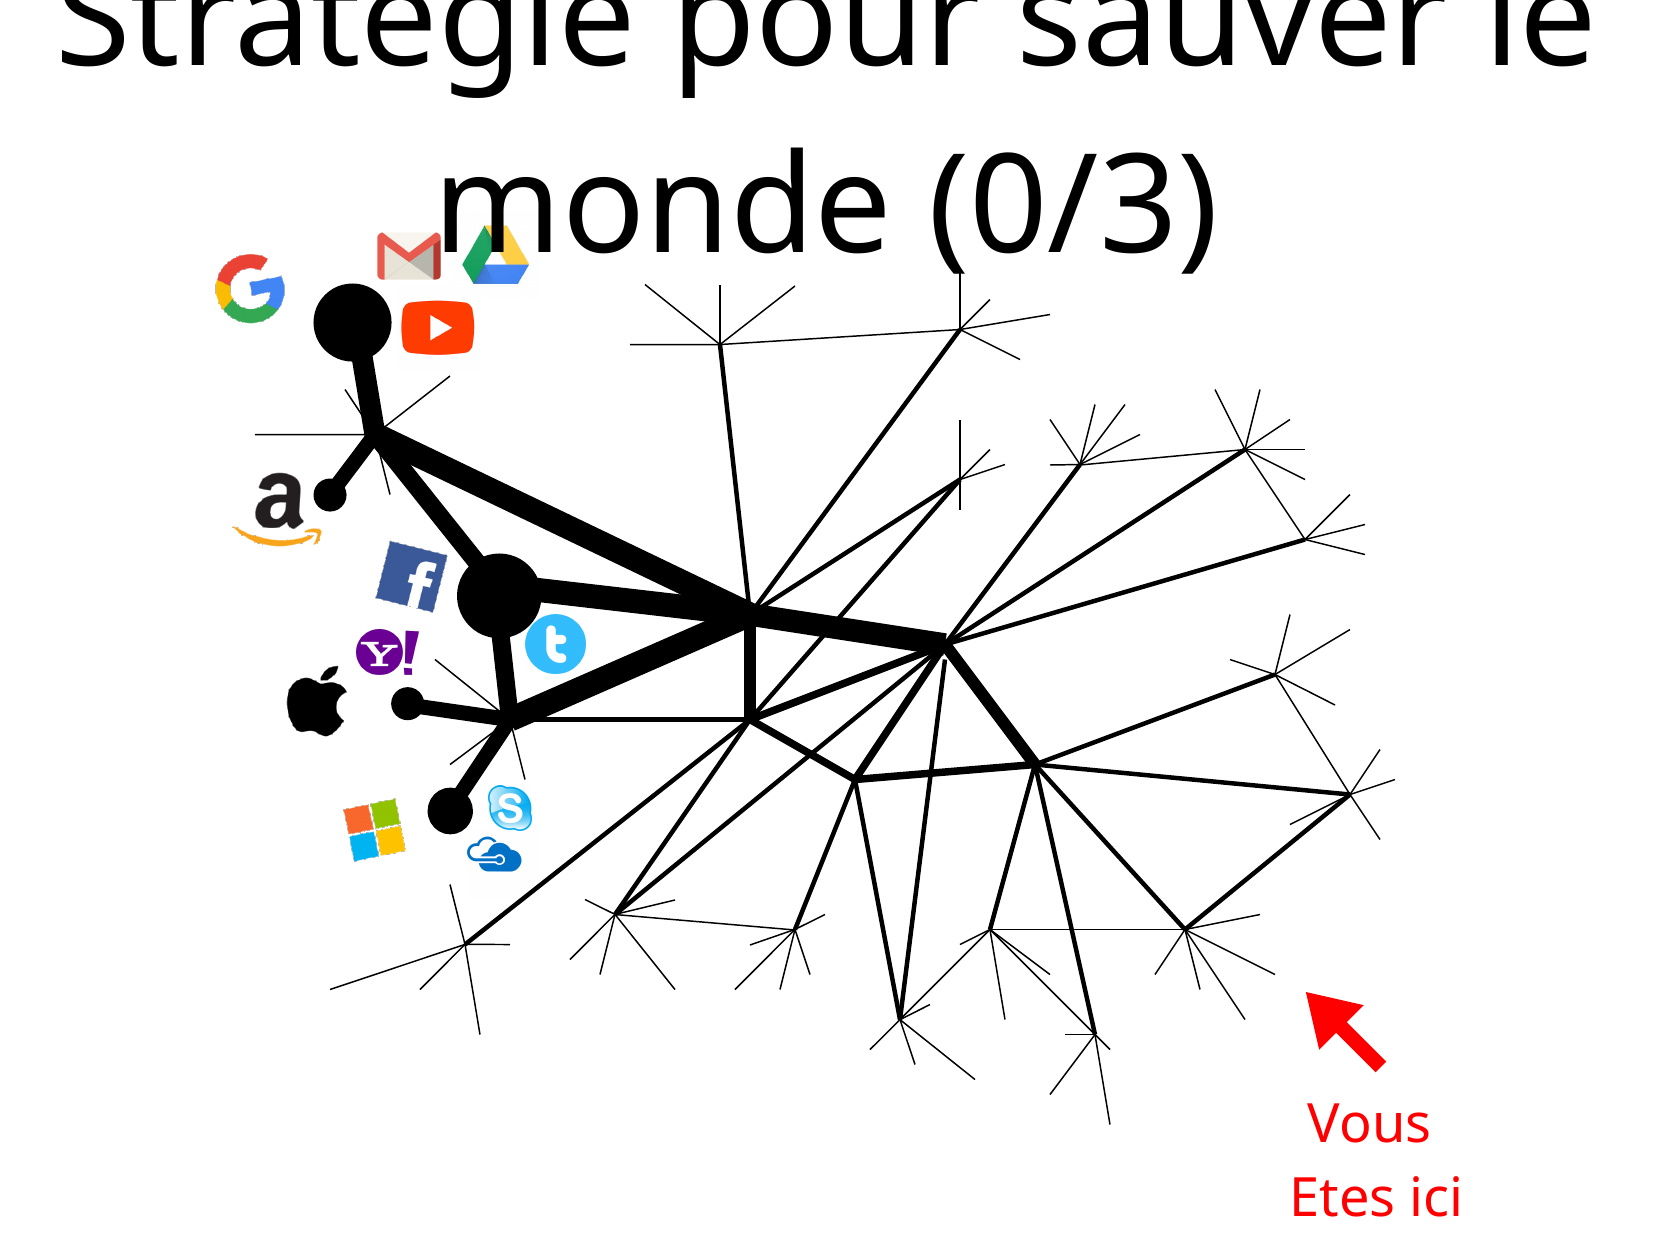

# Stratégie pour sauver le monde (0/3)
Vous
Etes ici